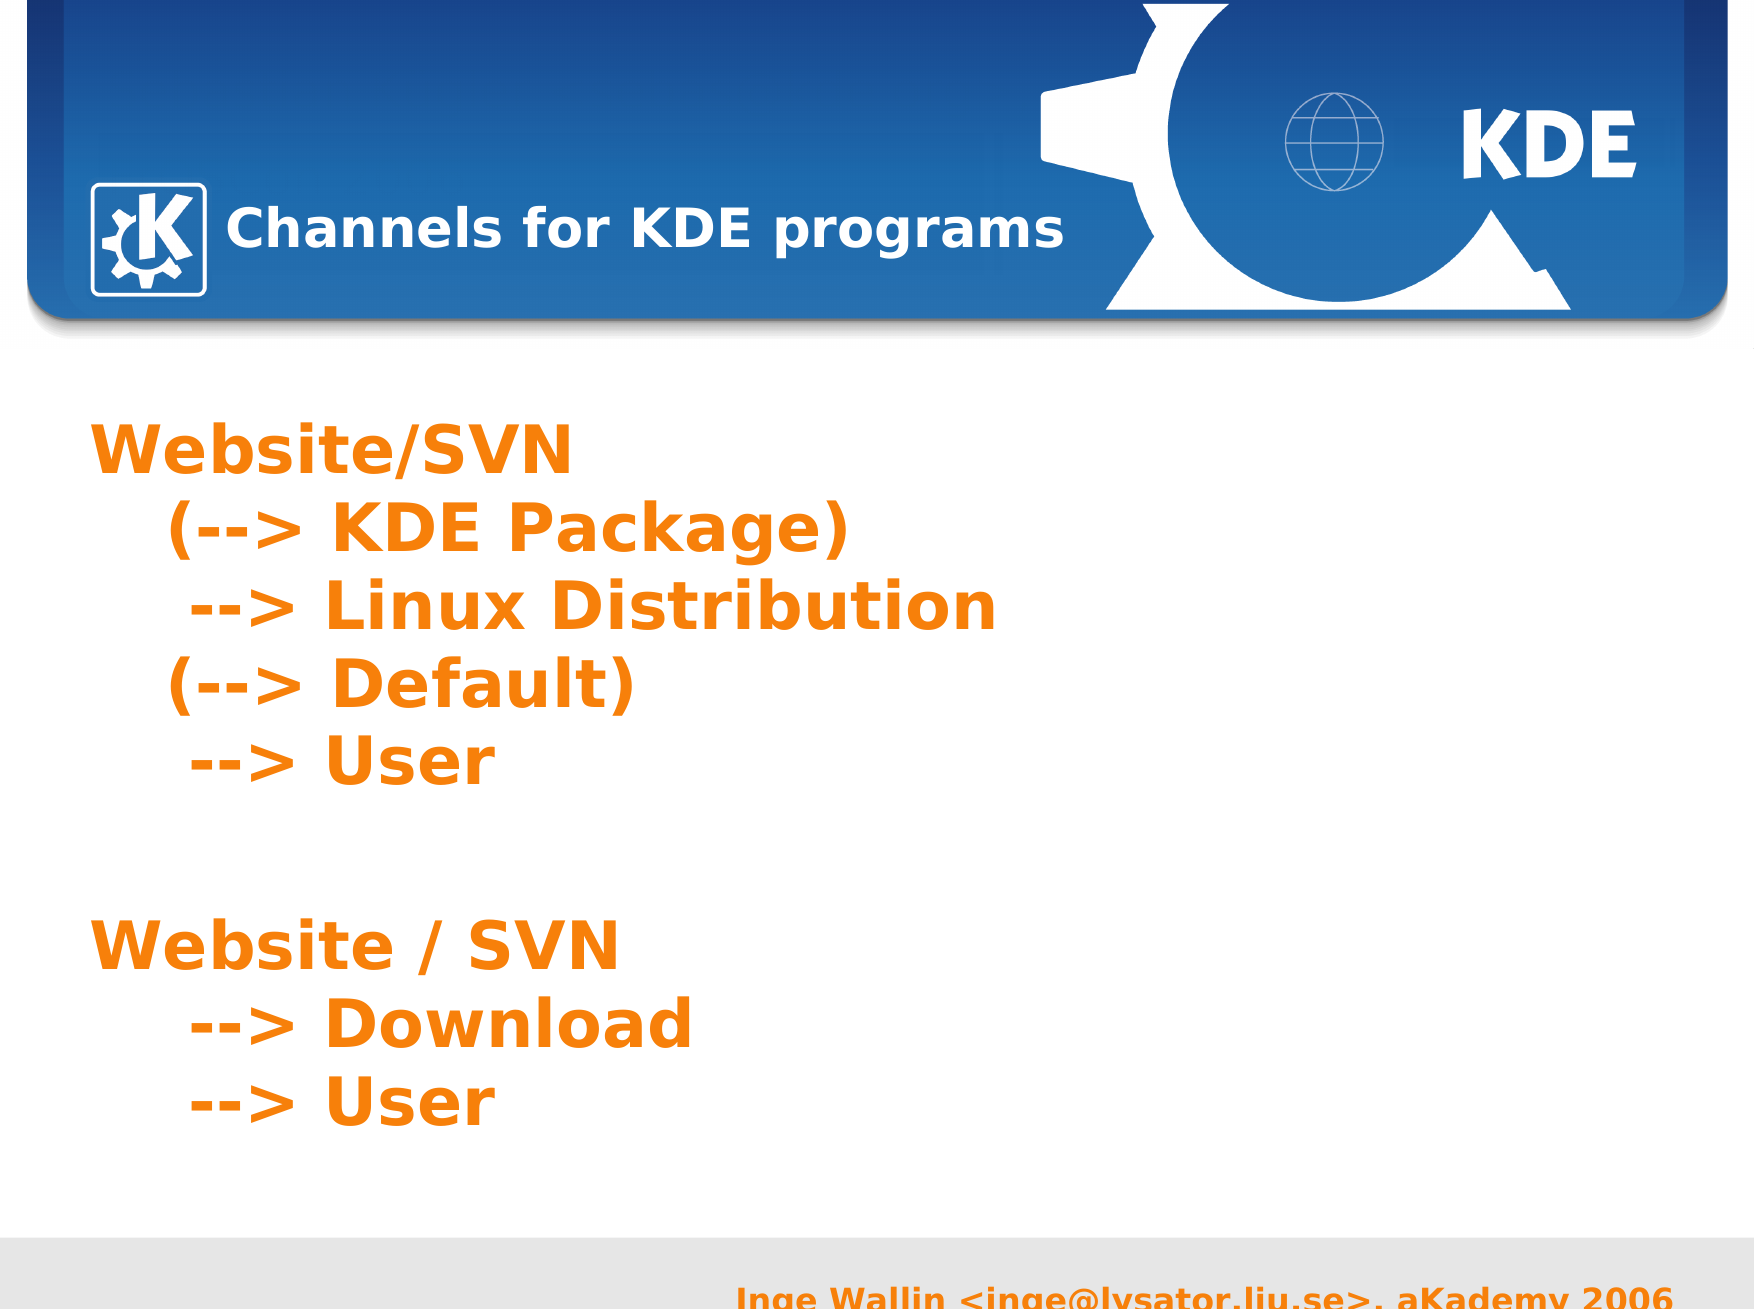

# Channels for KDE programs
Website/SVN
 (--> KDE Package)
 --> Linux Distribution
 (--> Default)
 --> User
Website / SVN
 --> Download
 --> User